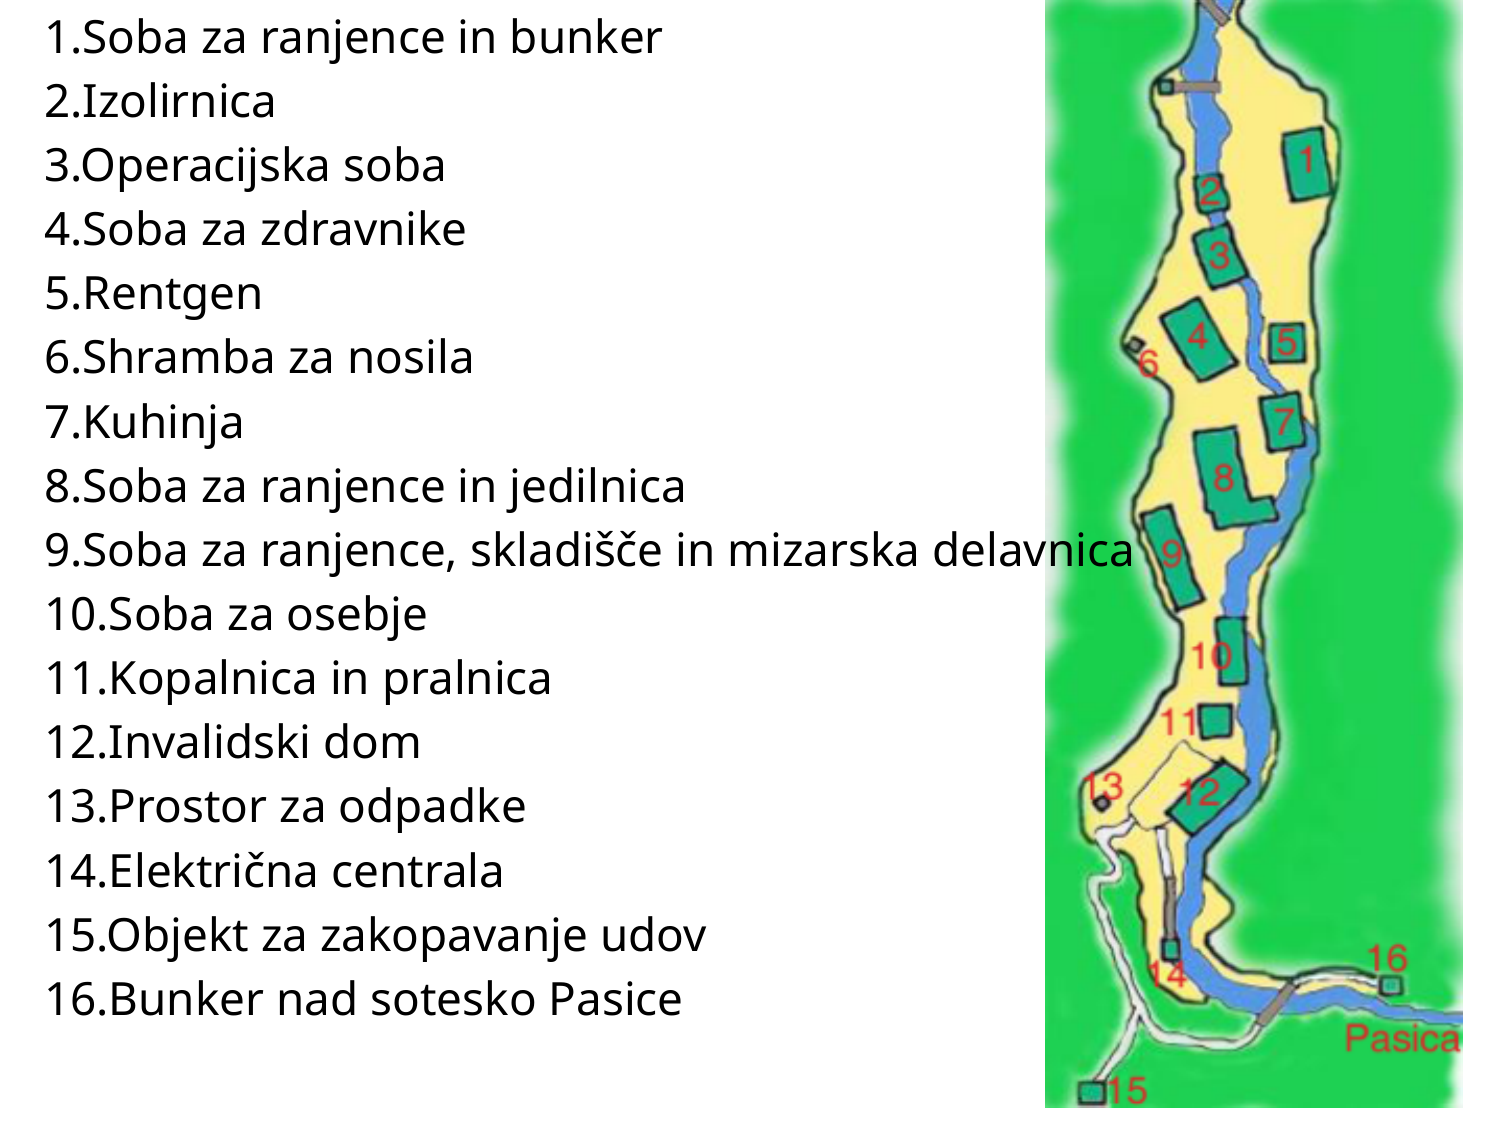

1.Soba za ranjence in bunker
2.Izolirnica
3.Operacijska soba
4.Soba za zdravnike
5.Rentgen
6.Shramba za nosila
7.Kuhinja
8.Soba za ranjence in jedilnica
9.Soba za ranjence, skladišče in mizarska delavnica
10.Soba za osebje
11.Kopalnica in pralnica
12.Invalidski dom
13.Prostor za odpadke
14.Električna centrala
15.Objekt za zakopavanje udov
16.Bunker nad sotesko Pasice
#